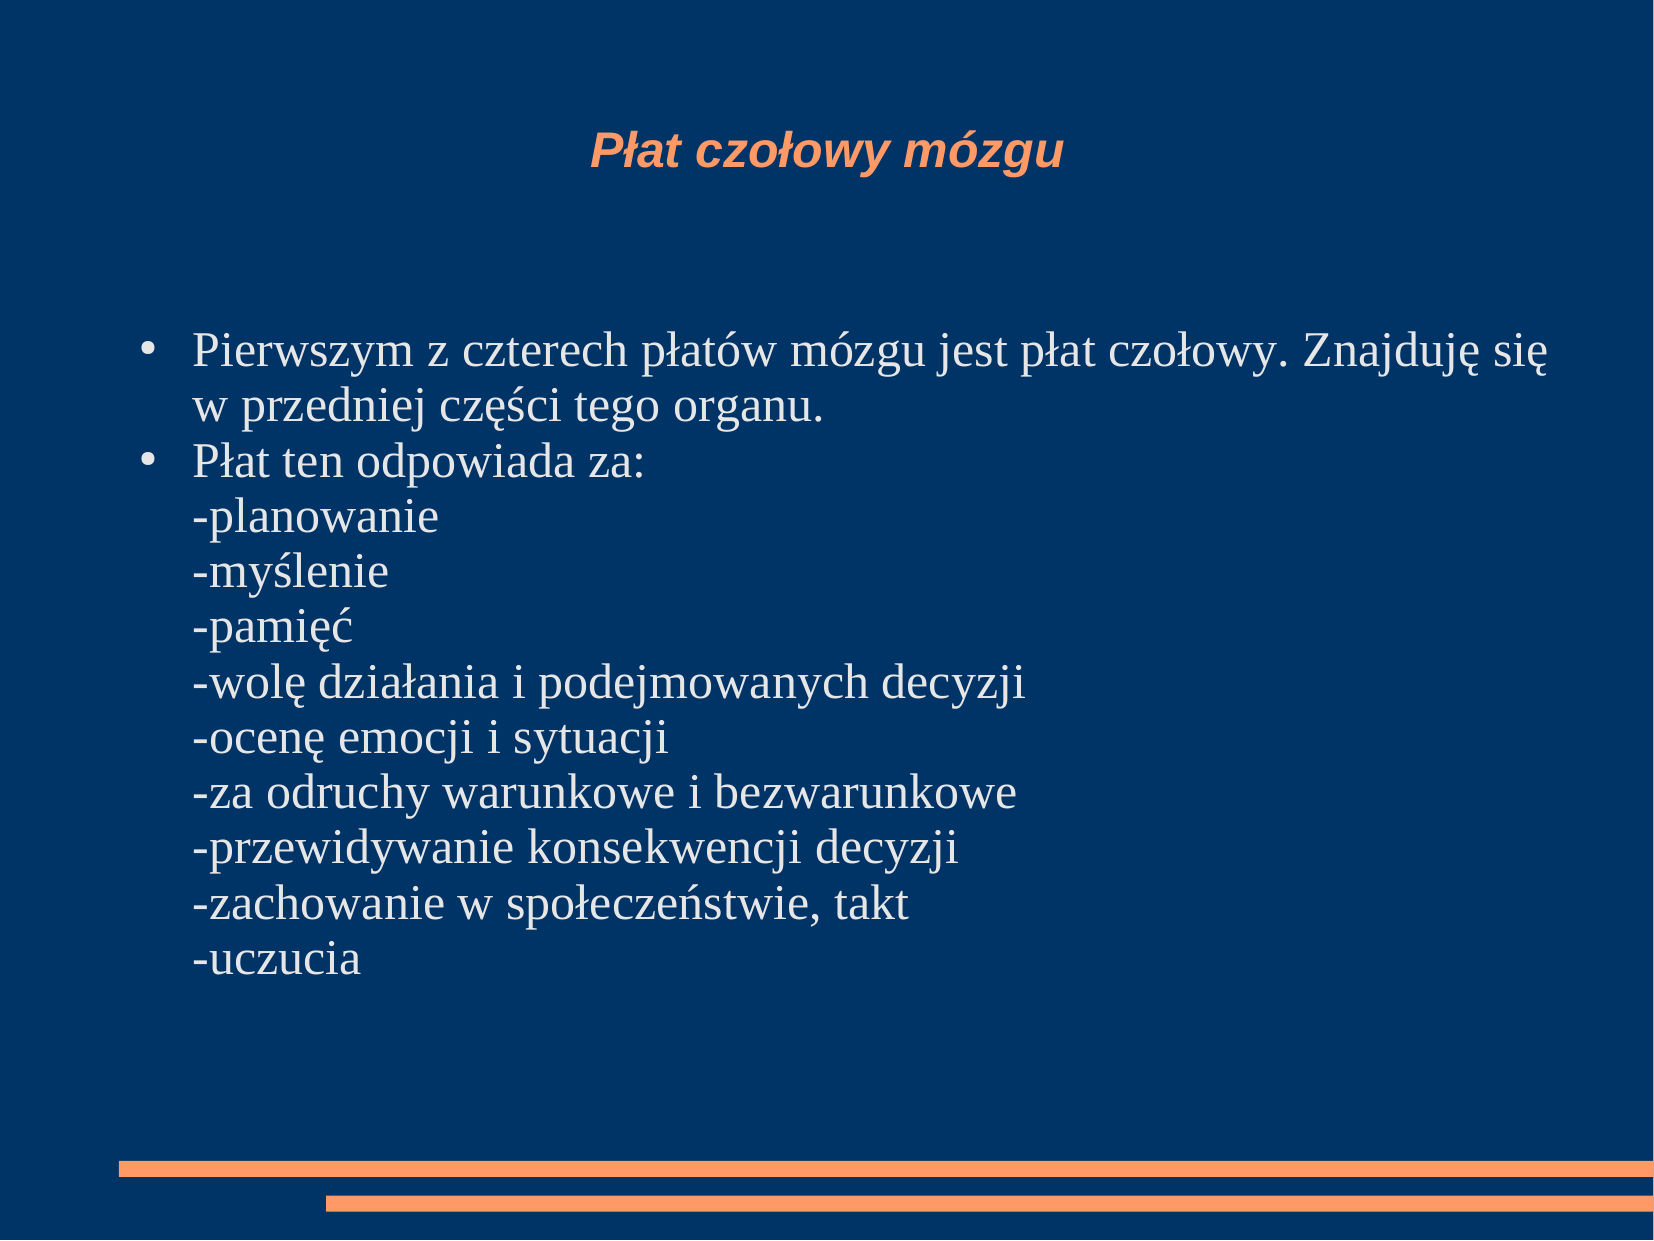

# Płat czołowy mózgu
Pierwszym z czterech płatów mózgu jest płat czołowy. Znajduję się w przedniej części tego organu.
Płat ten odpowiada za:
-planowanie
-myślenie
-pamięć
-wolę działania i podejmowanych decyzji
-ocenę emocji i sytuacji
-za odruchy warunkowe i bezwarunkowe
-przewidywanie konsekwencji decyzji
-zachowanie w społeczeństwie, takt
-uczucia